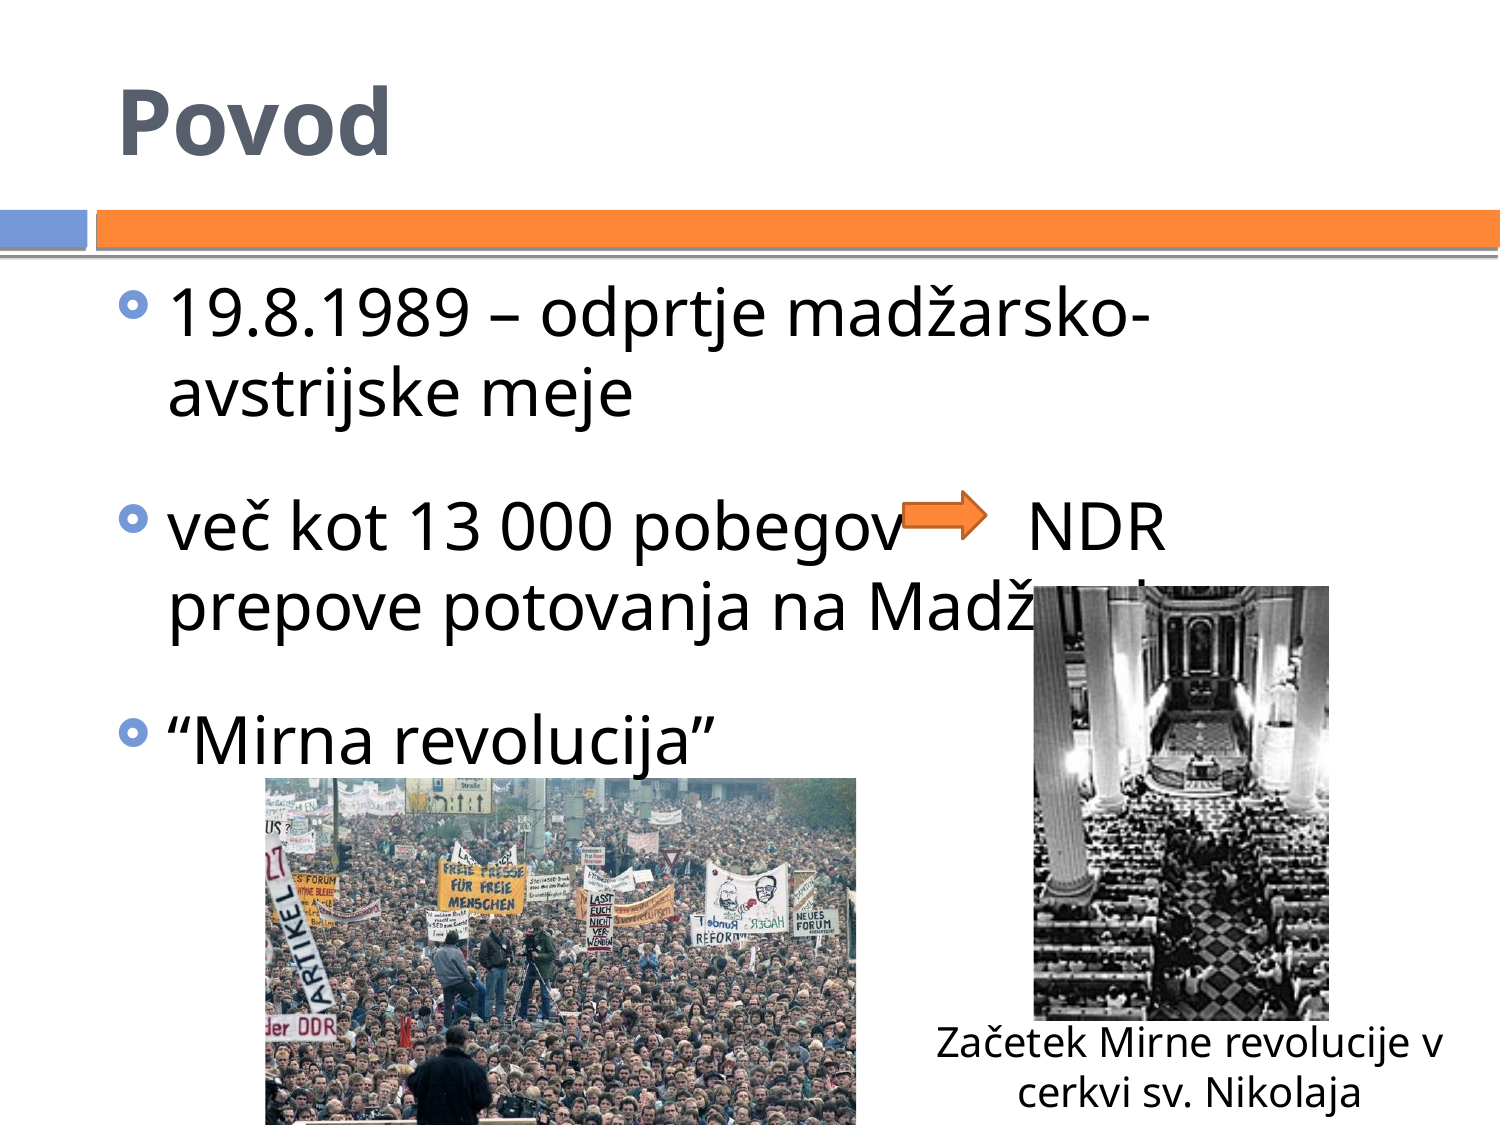

# Povod
19.8.1989 – odprtje madžarsko-avstrijske meje
več kot 13 000 pobegov NDR prepove potovanja na Madžarsko
“Mirna revolucija”
Začetek Mirne revolucije v cerkvi sv. Nikolaja